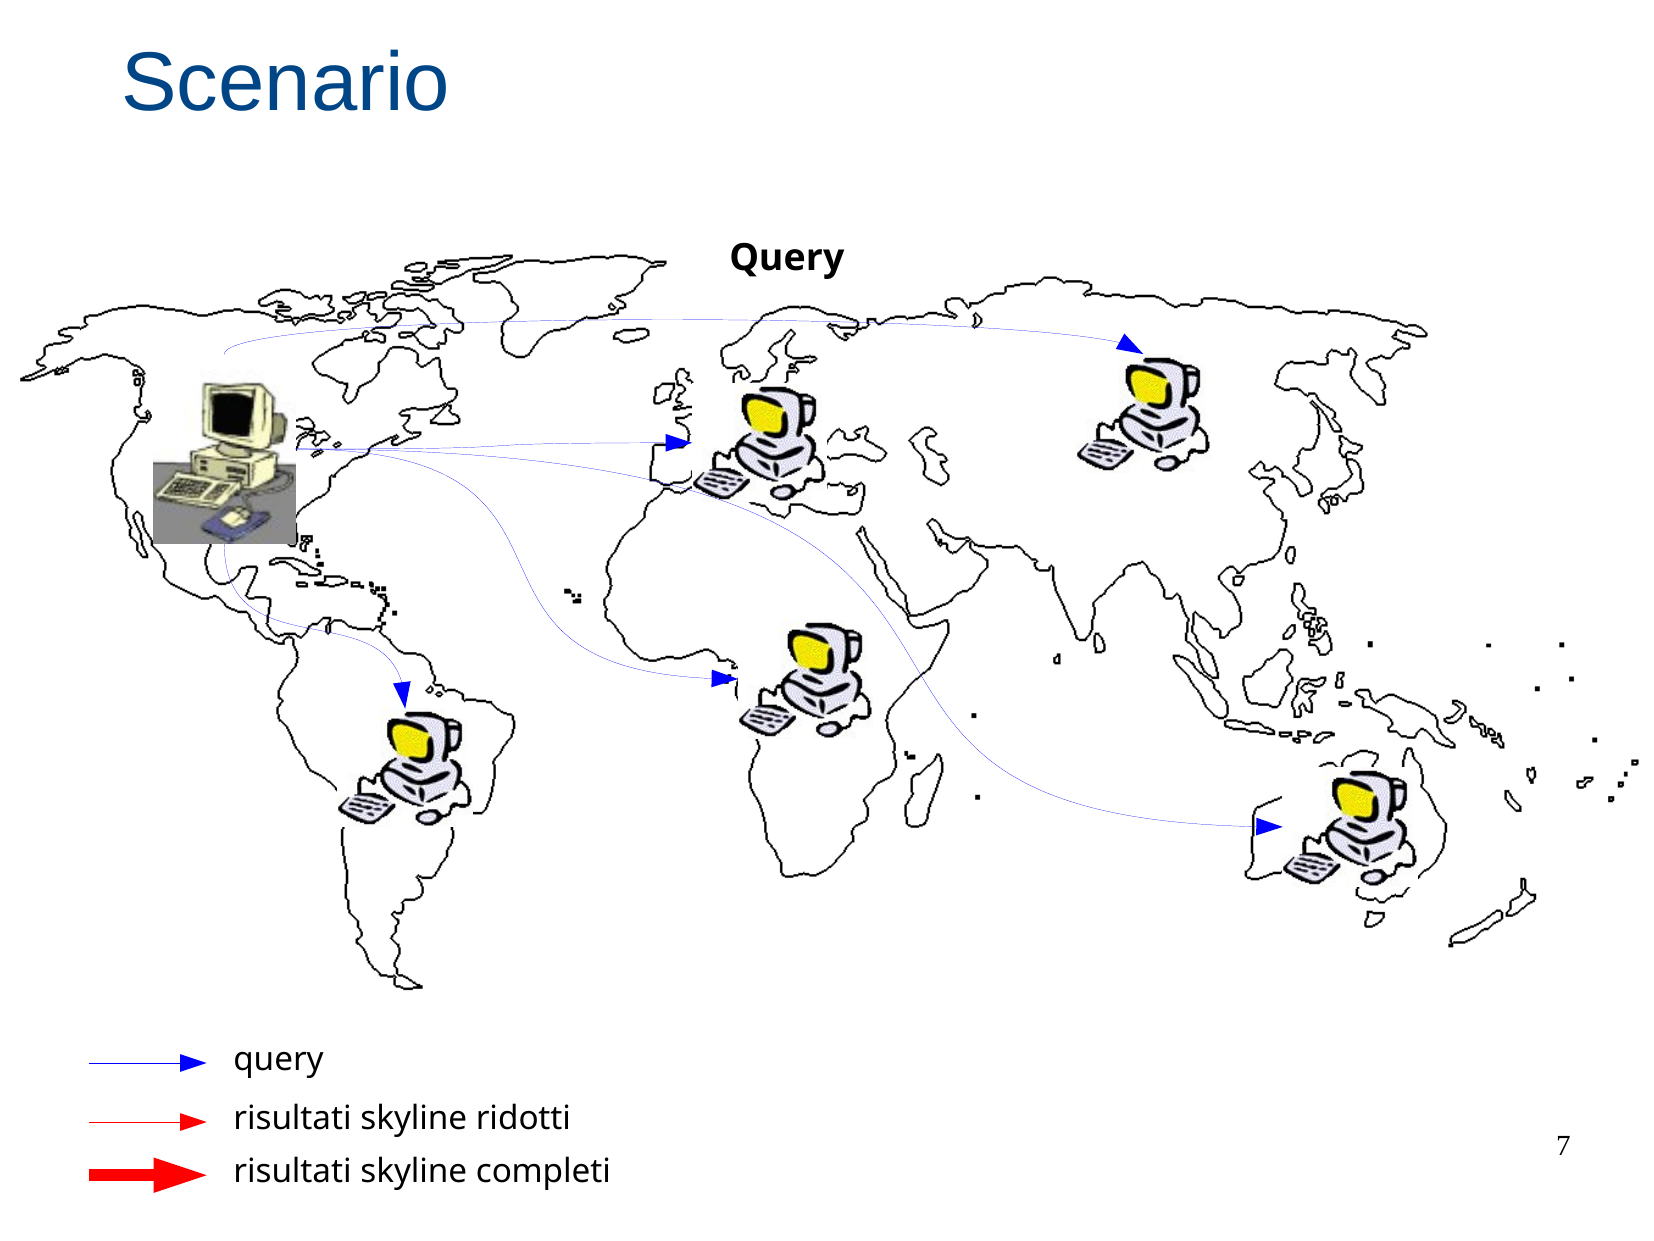

# Scenario
Query
query
risultati skyline ridotti
7
risultati skyline completi